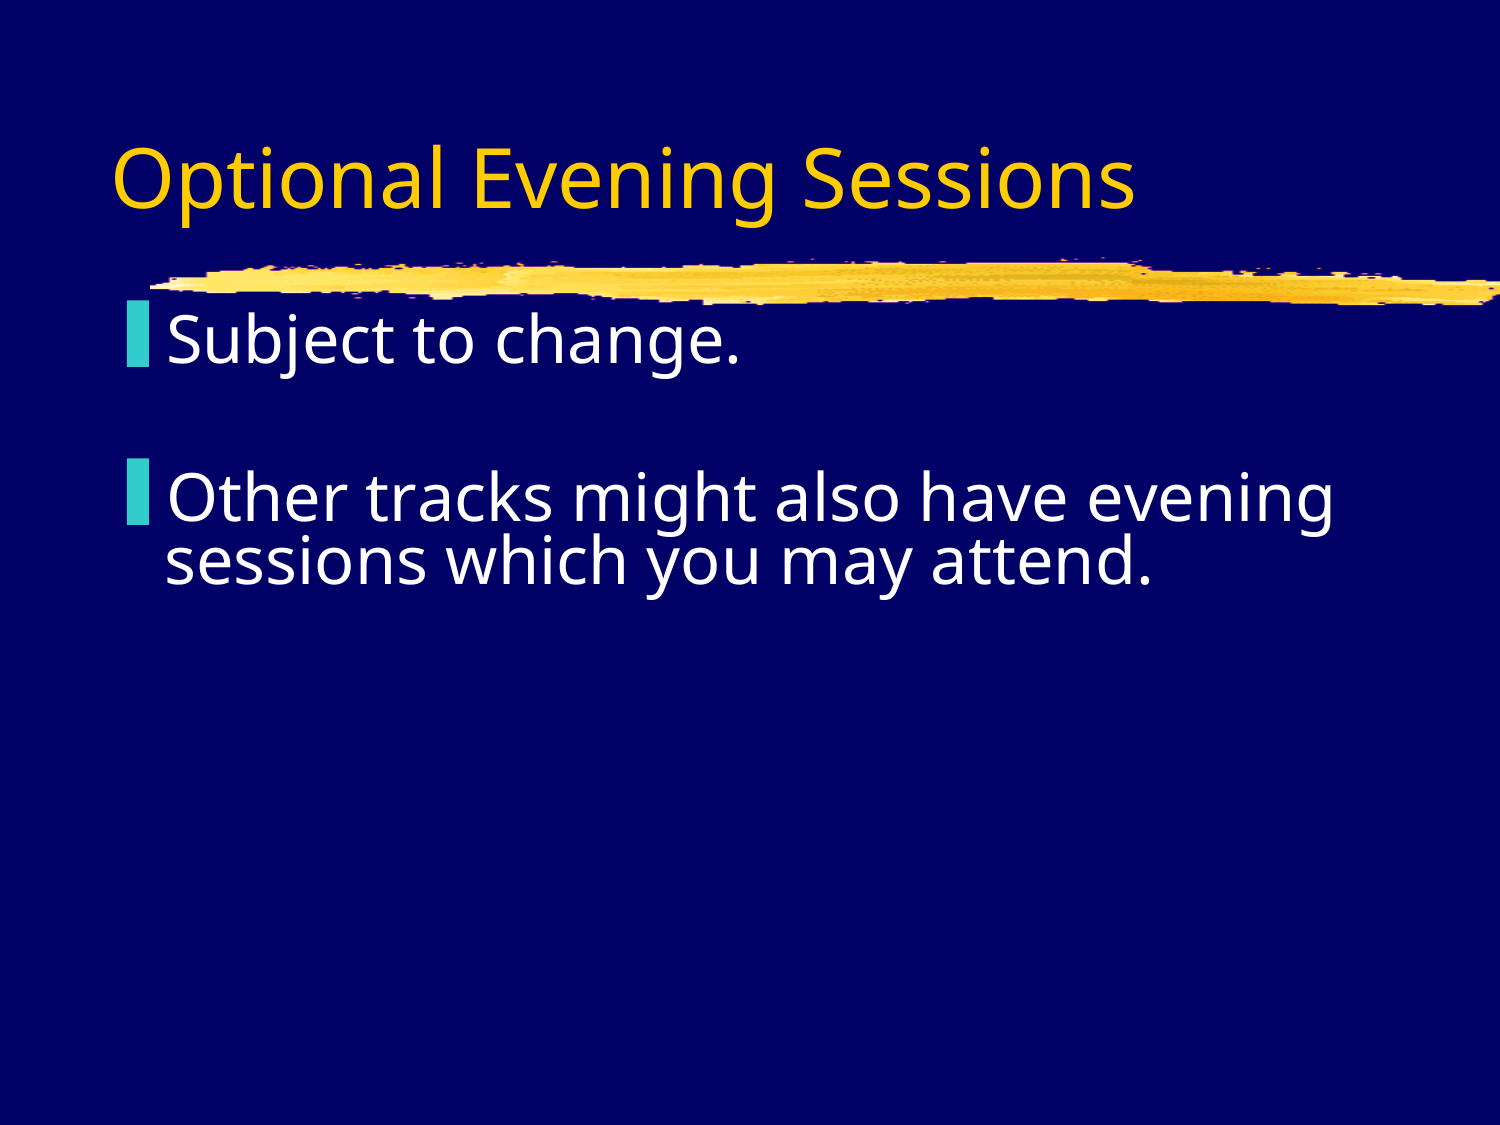

# Optional Evening Sessions
Subject to change.
Other tracks might also have evening sessions which you may attend.